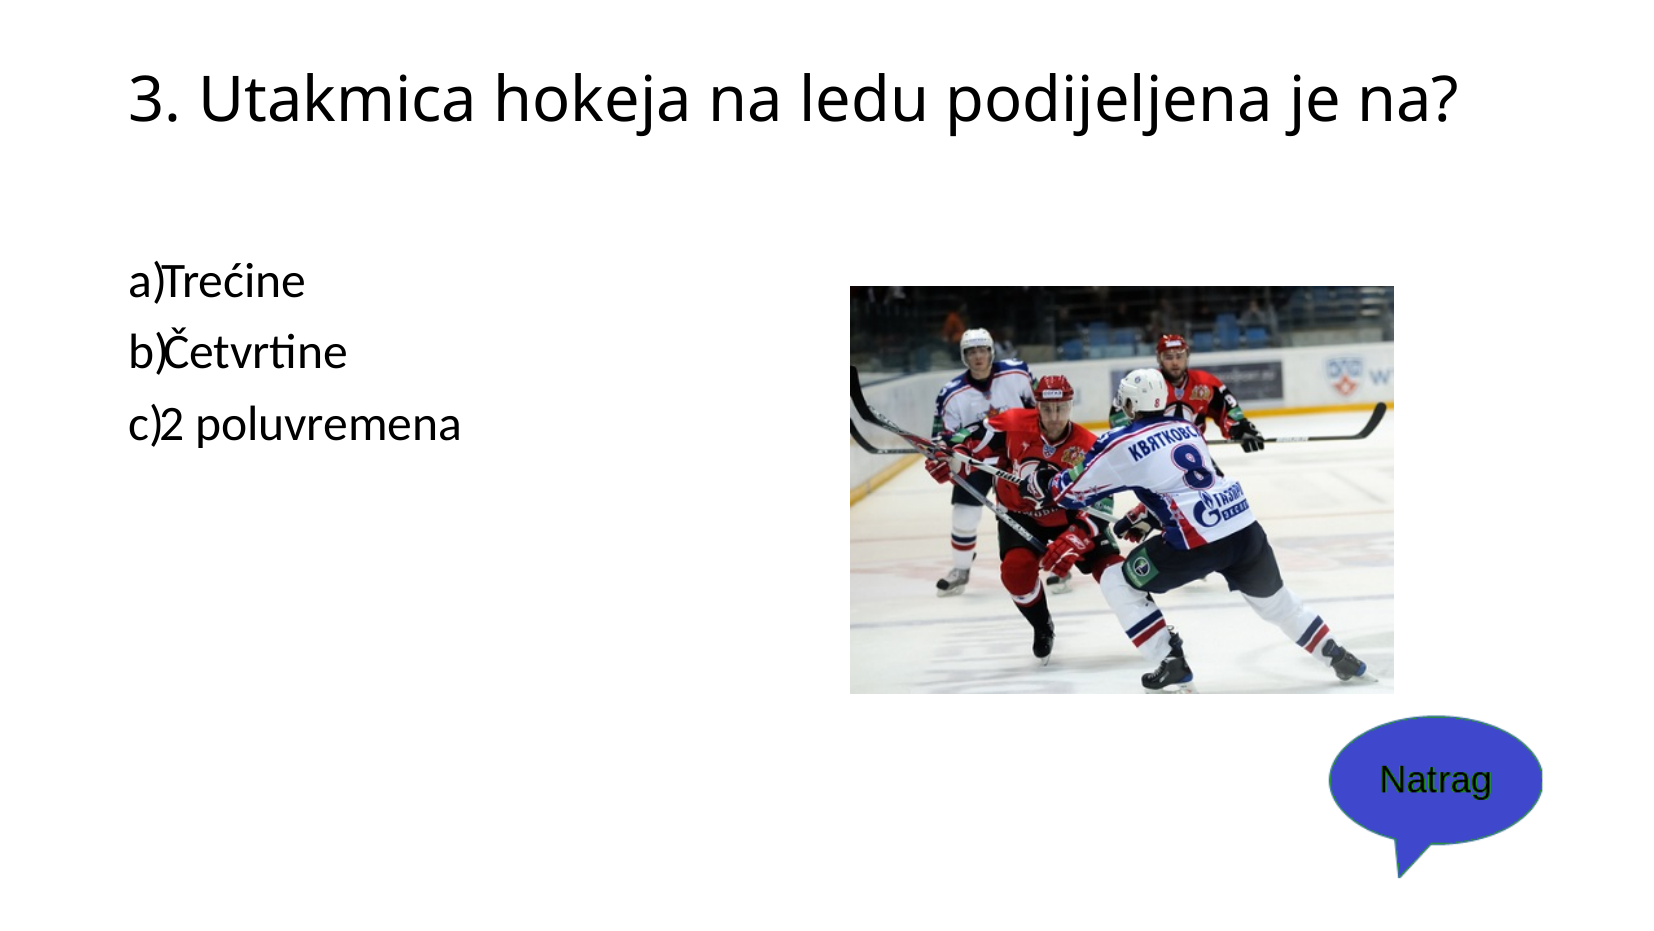

# 3. Utakmica hokeja na ledu podijeljena je na?
Trećine
Četvrtine
2 poluvremena